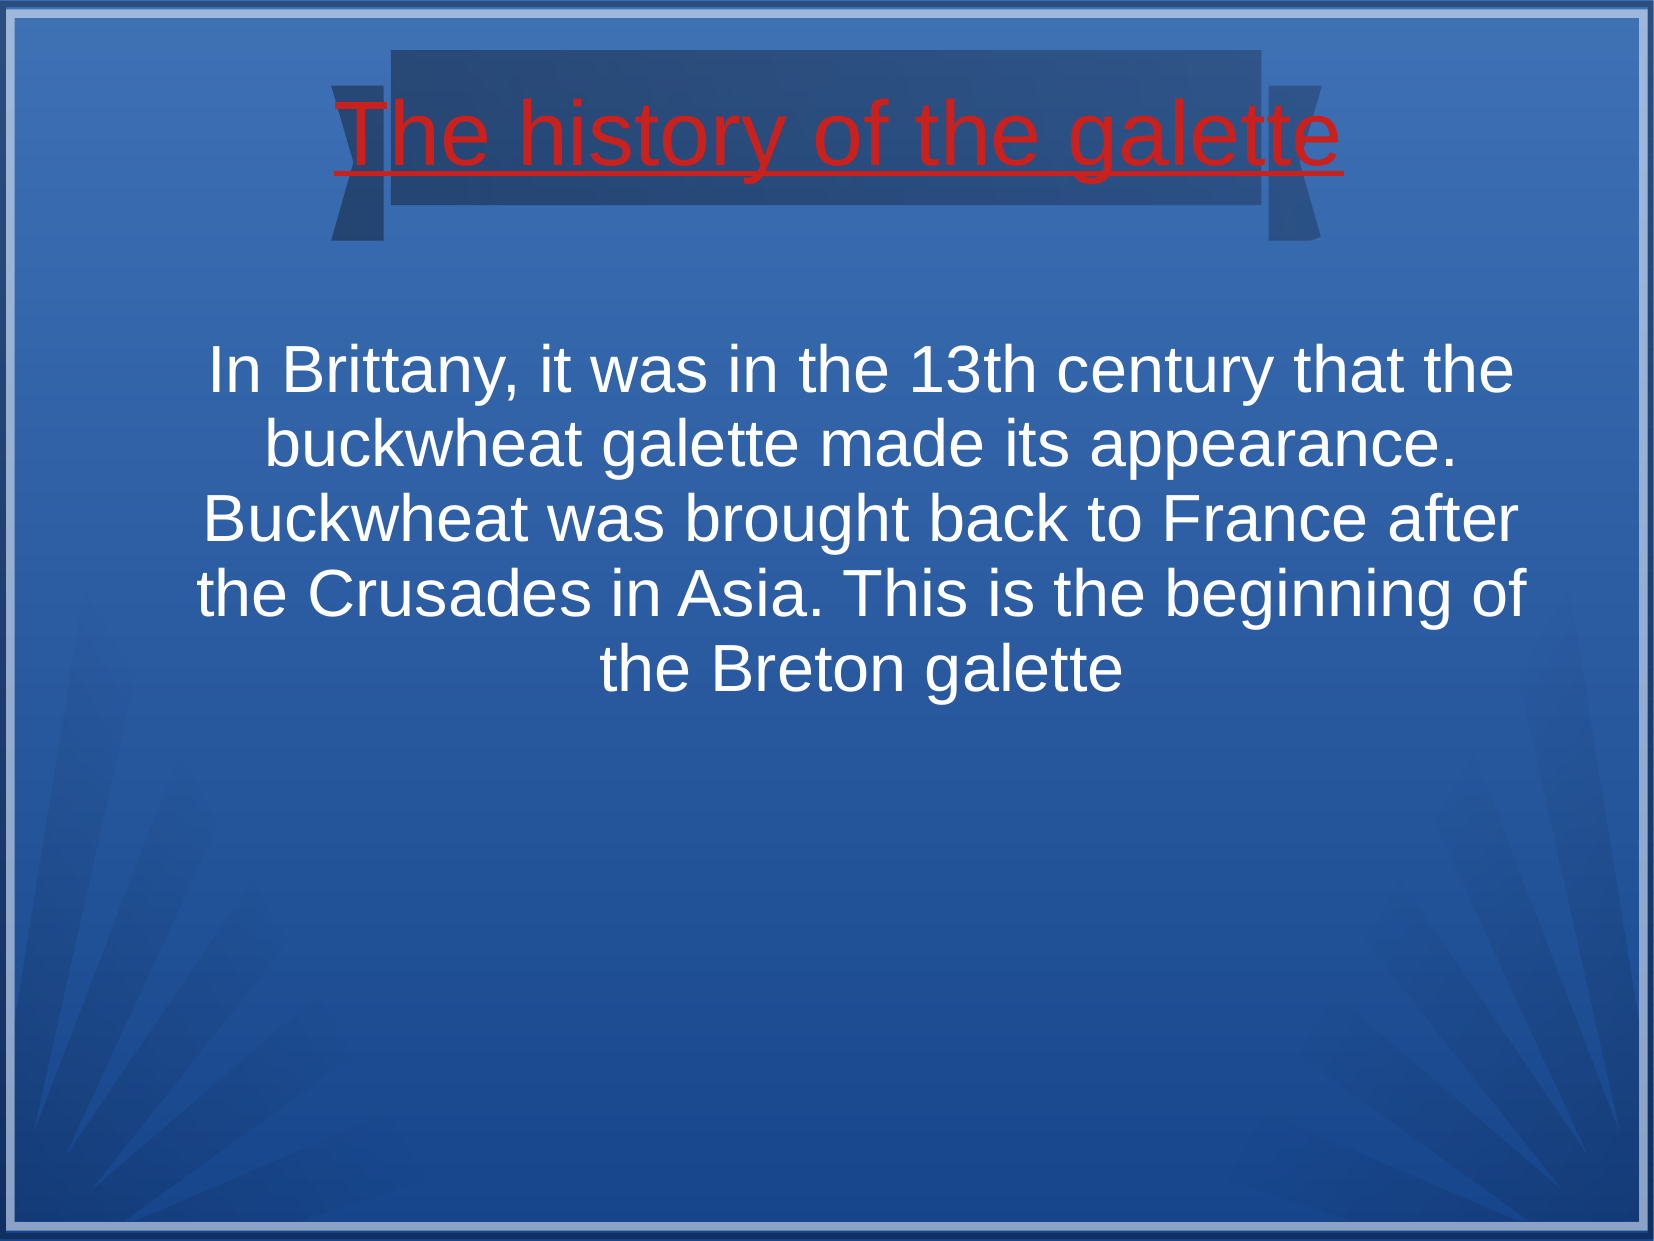

The history of the galette
# In Brittany, it was in the 13th century that the buckwheat galette made its appearance. Buckwheat was brought back to France after the Crusades in Asia. This is the beginning of the Breton galette